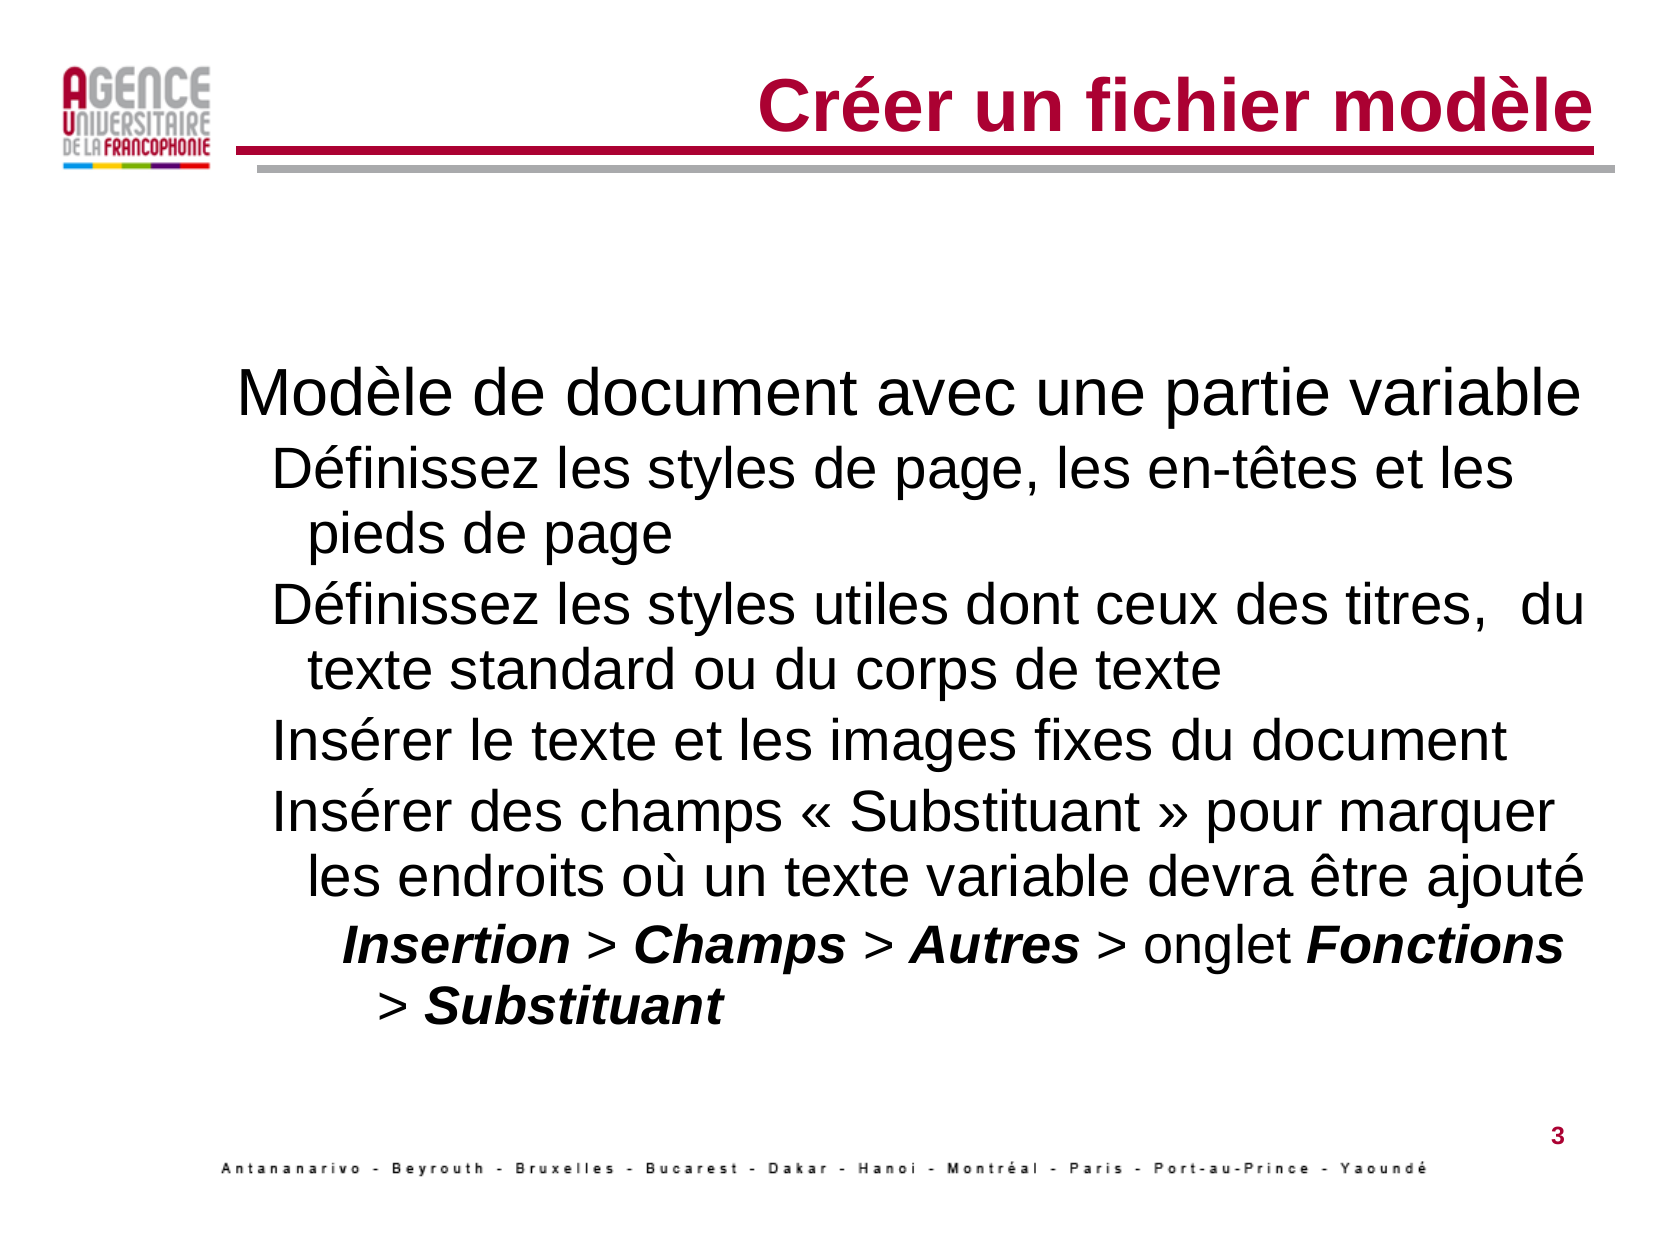

# Créer un fichier modèle
Modèle de document avec une partie variable
Définissez les styles de page, les en-têtes et les pieds de page
Définissez les styles utiles dont ceux des titres, du texte standard ou du corps de texte
Insérer le texte et les images fixes du document
Insérer des champs « Substituant » pour marquer les endroits où un texte variable devra être ajouté
Insertion > Champs > Autres > onglet Fonctions > Substituant
3